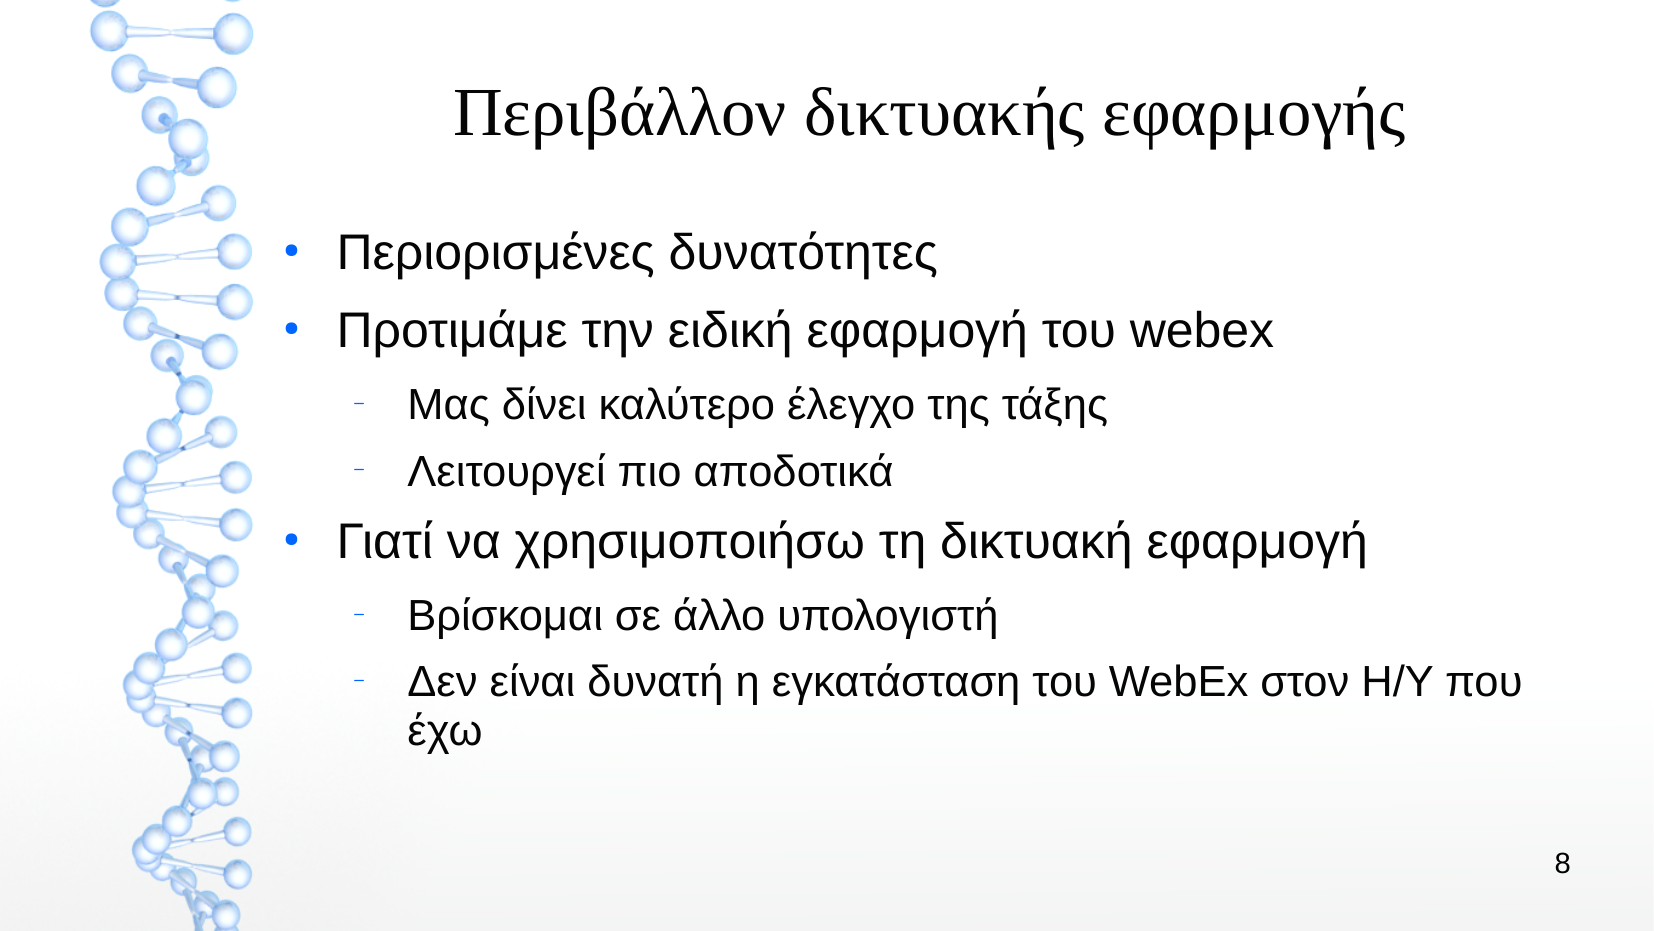

# Περιβάλλον δικτυακής εφαρμογής
Περιορισμένες δυνατότητες
Προτιμάμε την ειδική εφαρμογή του webex
Μας δίνει καλύτερο έλεγχο της τάξης
Λειτουργεί πιο αποδοτικά
Γιατί να χρησιμοποιήσω τη δικτυακή εφαρμογή
Βρίσκομαι σε άλλο υπολογιστή
Δεν είναι δυνατή η εγκατάσταση του WebEx στον Η/Υ που έχω
8